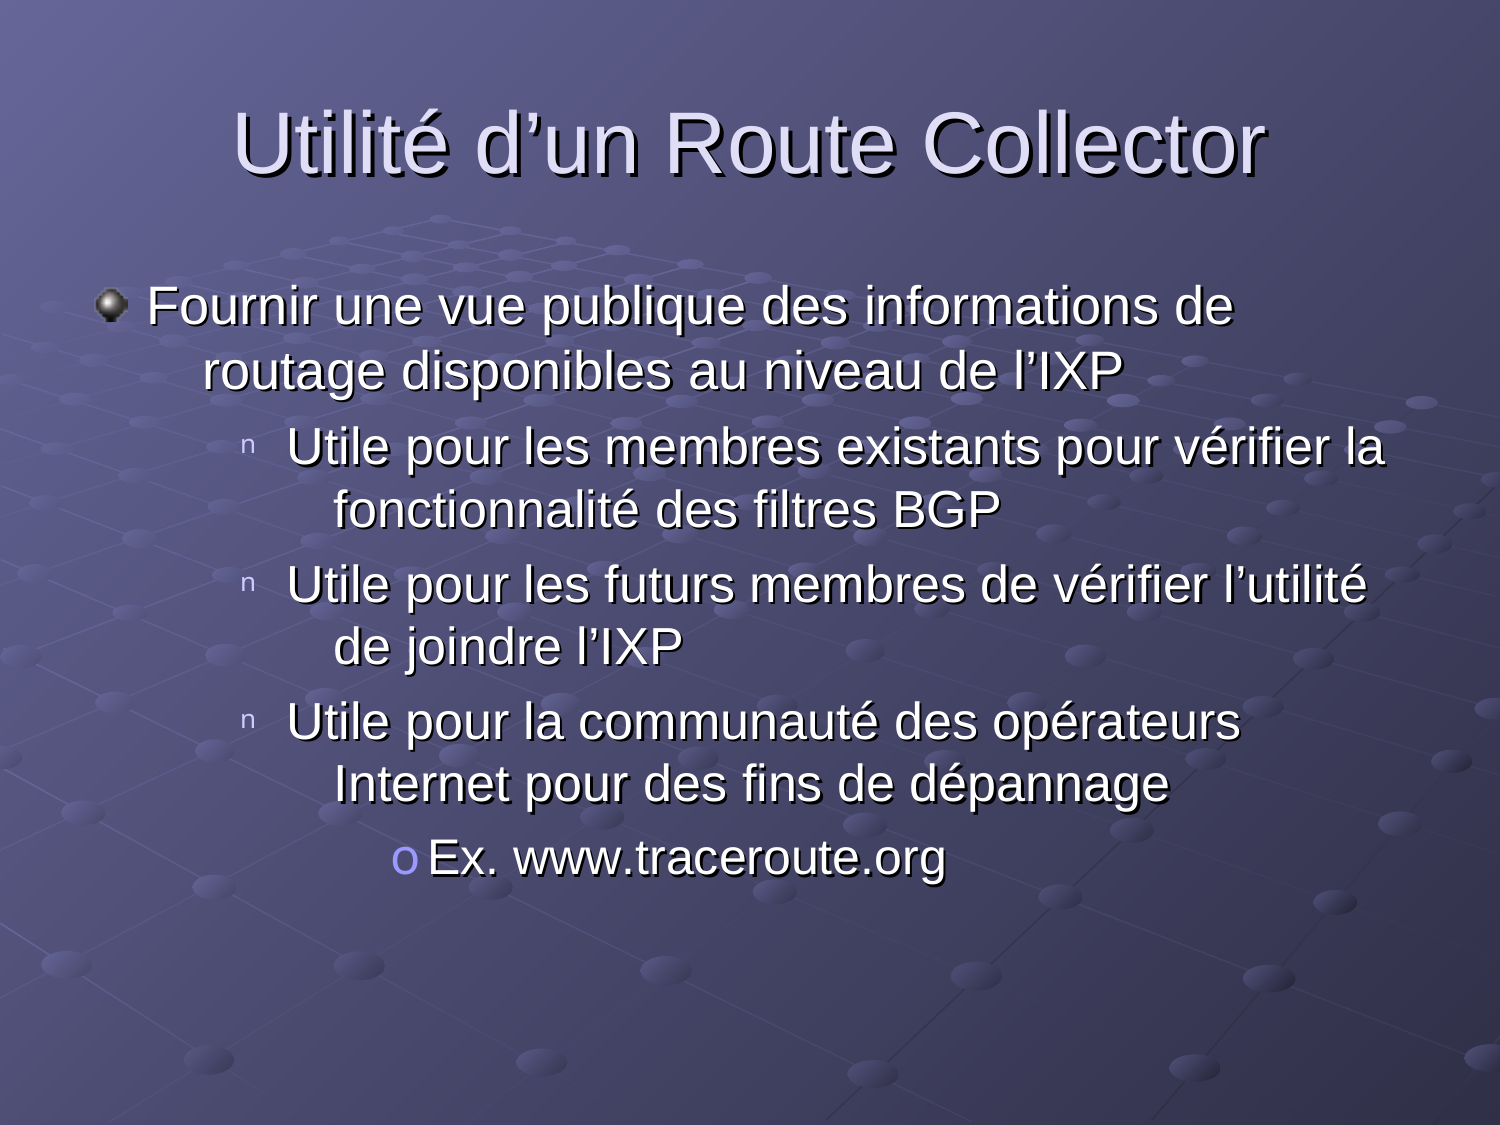

# Utilité d’un Route Collector
Fournir une vue publique des informations de routage disponibles au niveau de l’IXP
Utile pour les membres existants pour vérifier la fonctionnalité des filtres BGP
Utile pour les futurs membres de vérifier l’utilité de joindre l’IXP
Utile pour la communauté des opérateurs Internet pour des fins de dépannage
Ex. www.traceroute.org